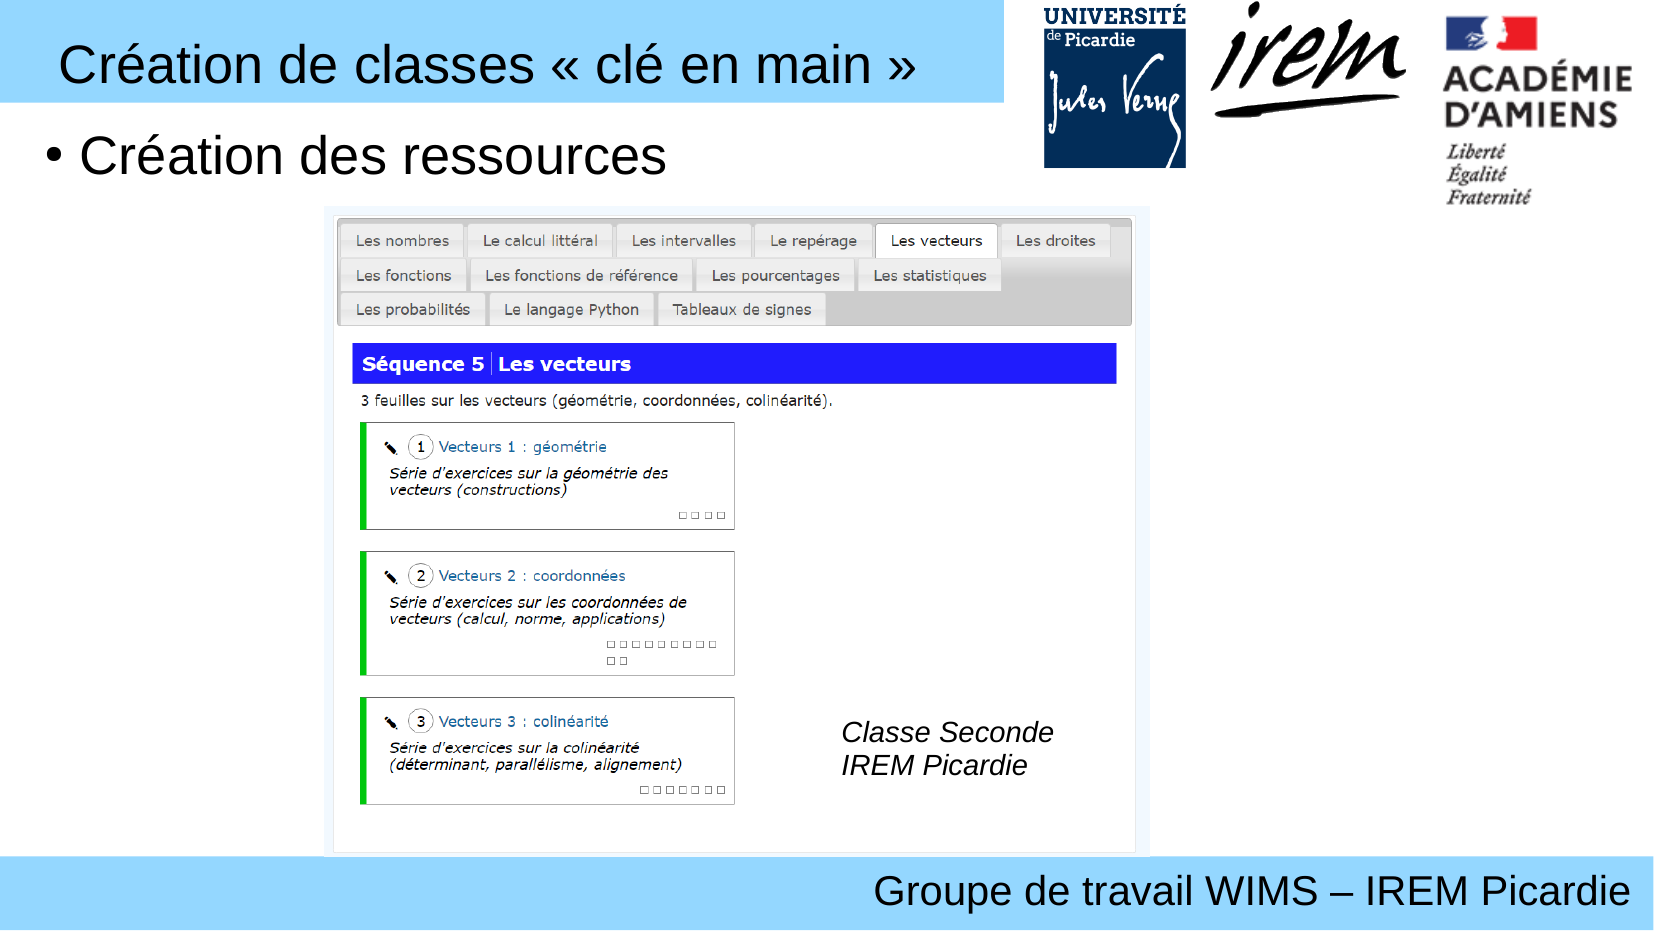

# Création de classes « clé en main »
Création des ressources
Classe Seconde
IREM Picardie
 Groupe de travail WIMS – IREM Picardie